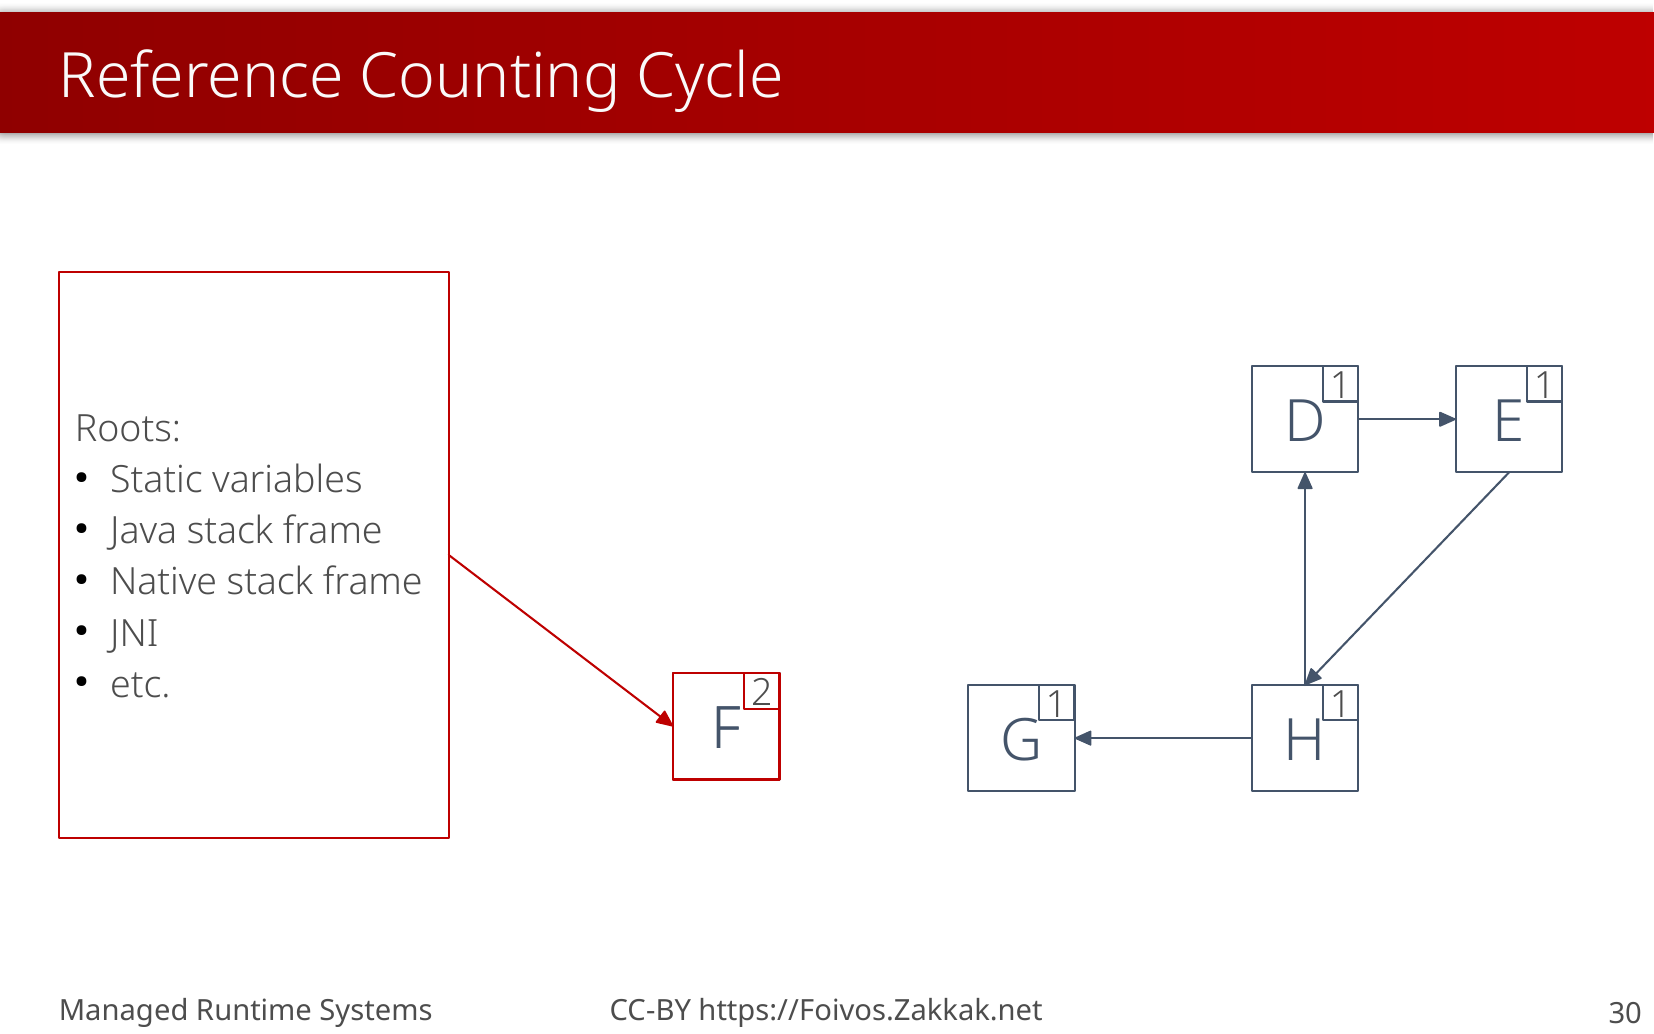

# Reference Counting Cycle
Roots:
Static variables
Java stack frame
Native stack frame
JNI
etc.
D
1
E
1
F
F
2
G
1
H
1
Managed Runtime Systems
CC-BY https://Foivos.Zakkak.net
30